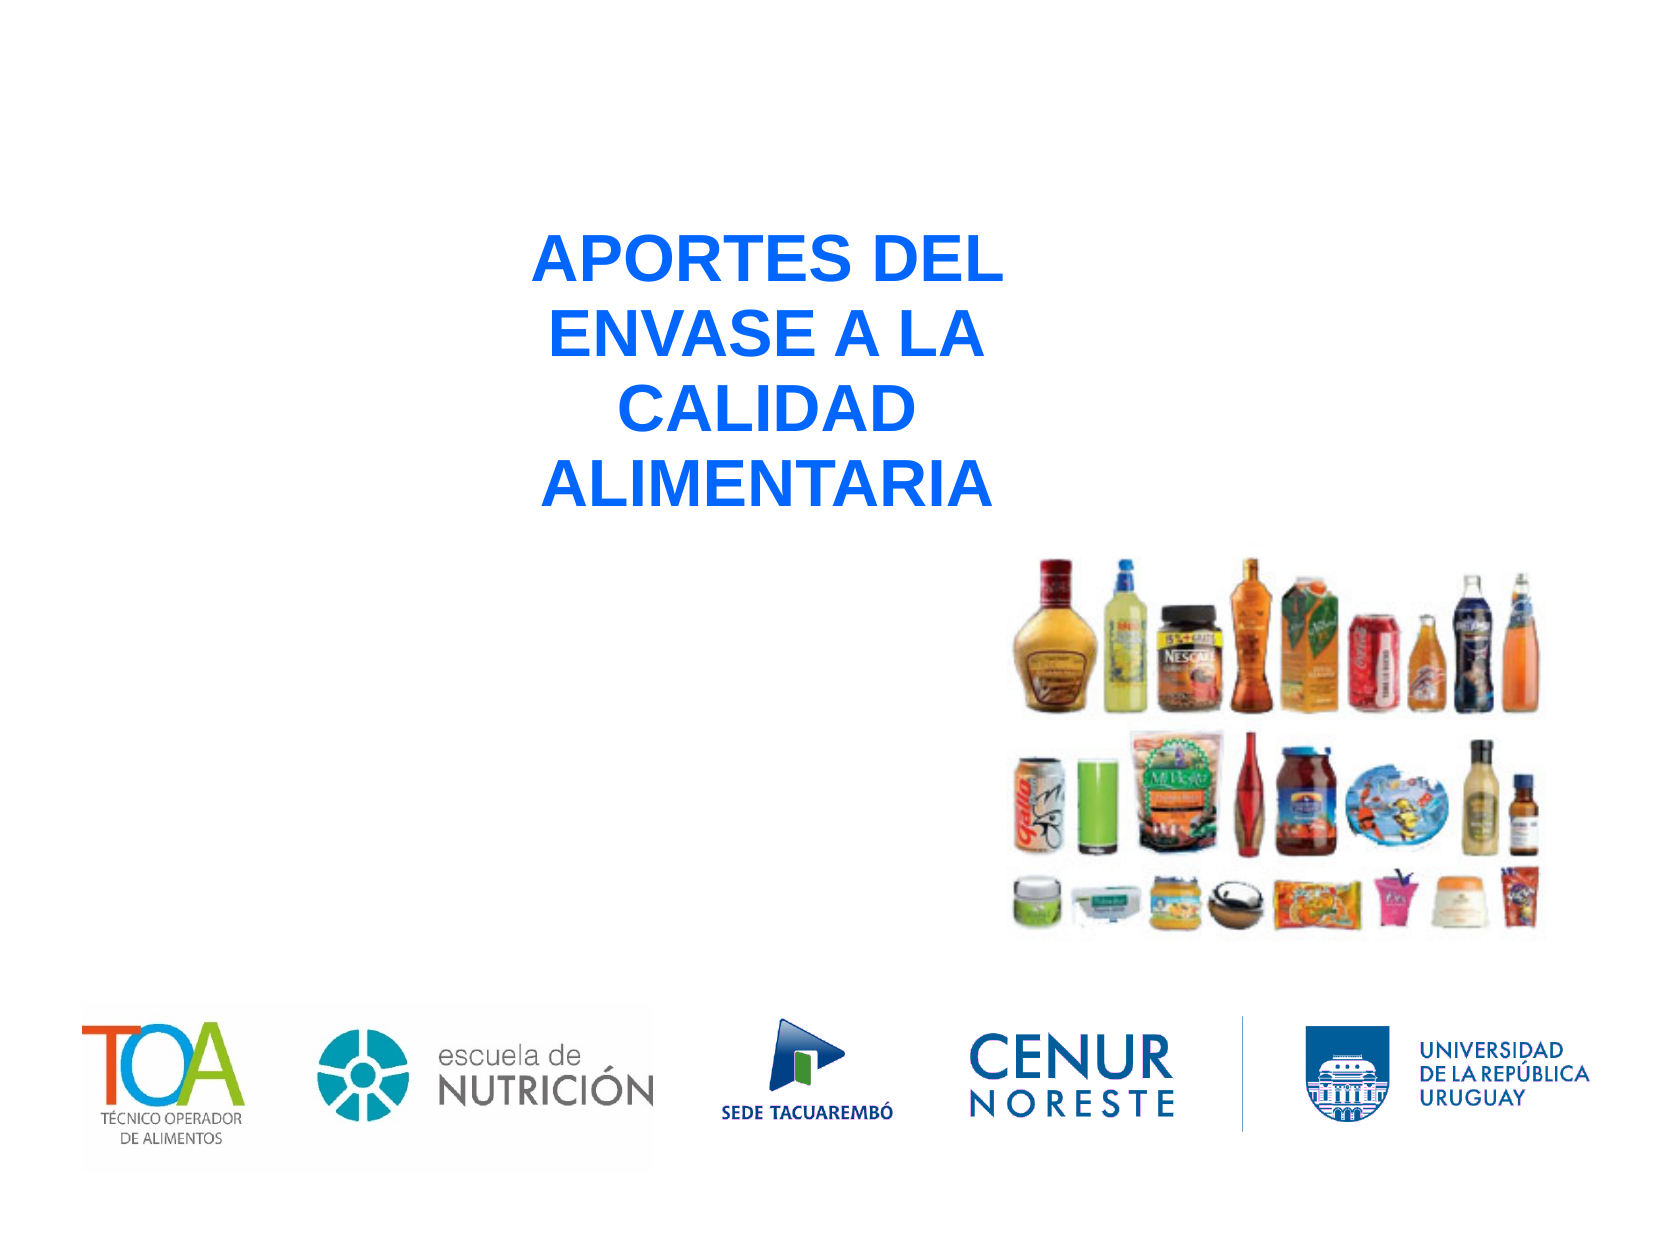

APORTES DEL ENVASE A LA
CALIDAD ALIMENTARIA